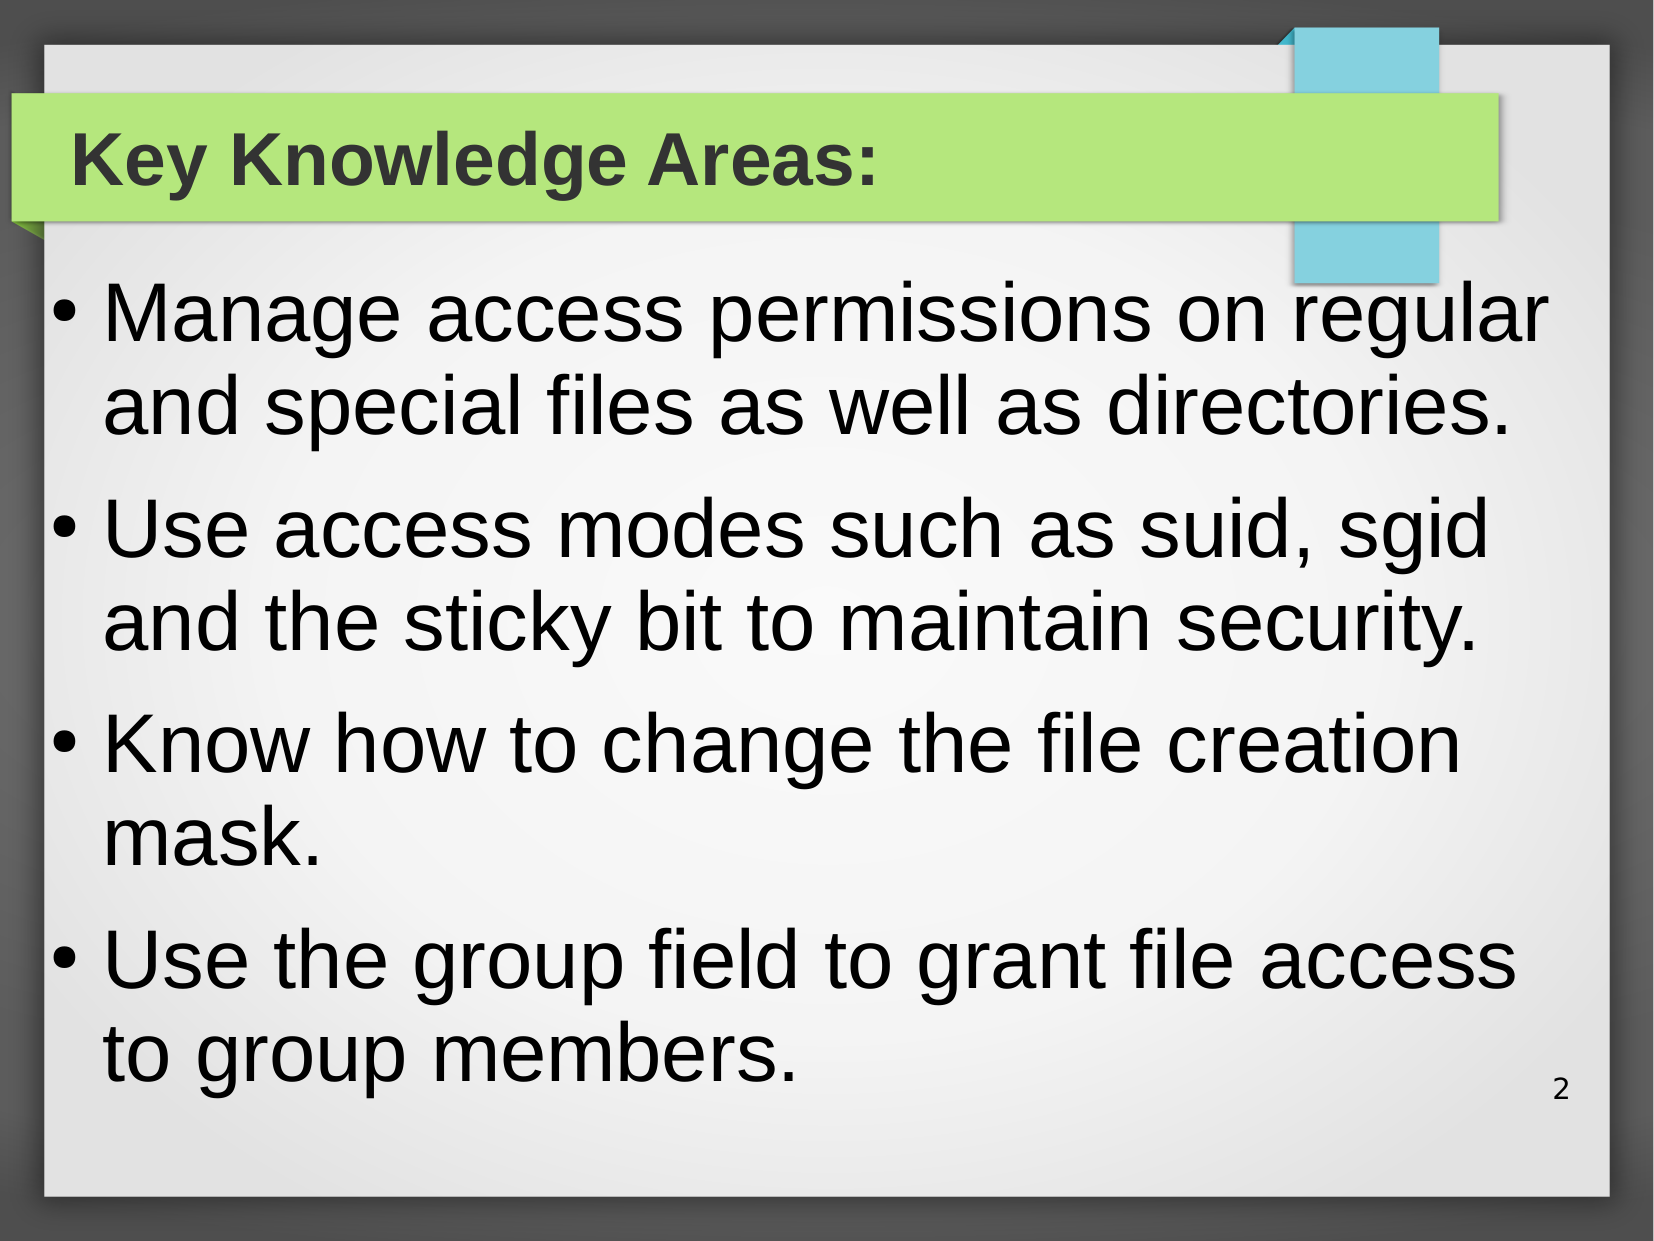

# Key Knowledge Areas:
Manage access permissions on regular and special files as well as directories.
Use access modes such as suid, sgid and the sticky bit to maintain security.
Know how to change the file creation mask.
Use the group field to grant file access to group members.
2